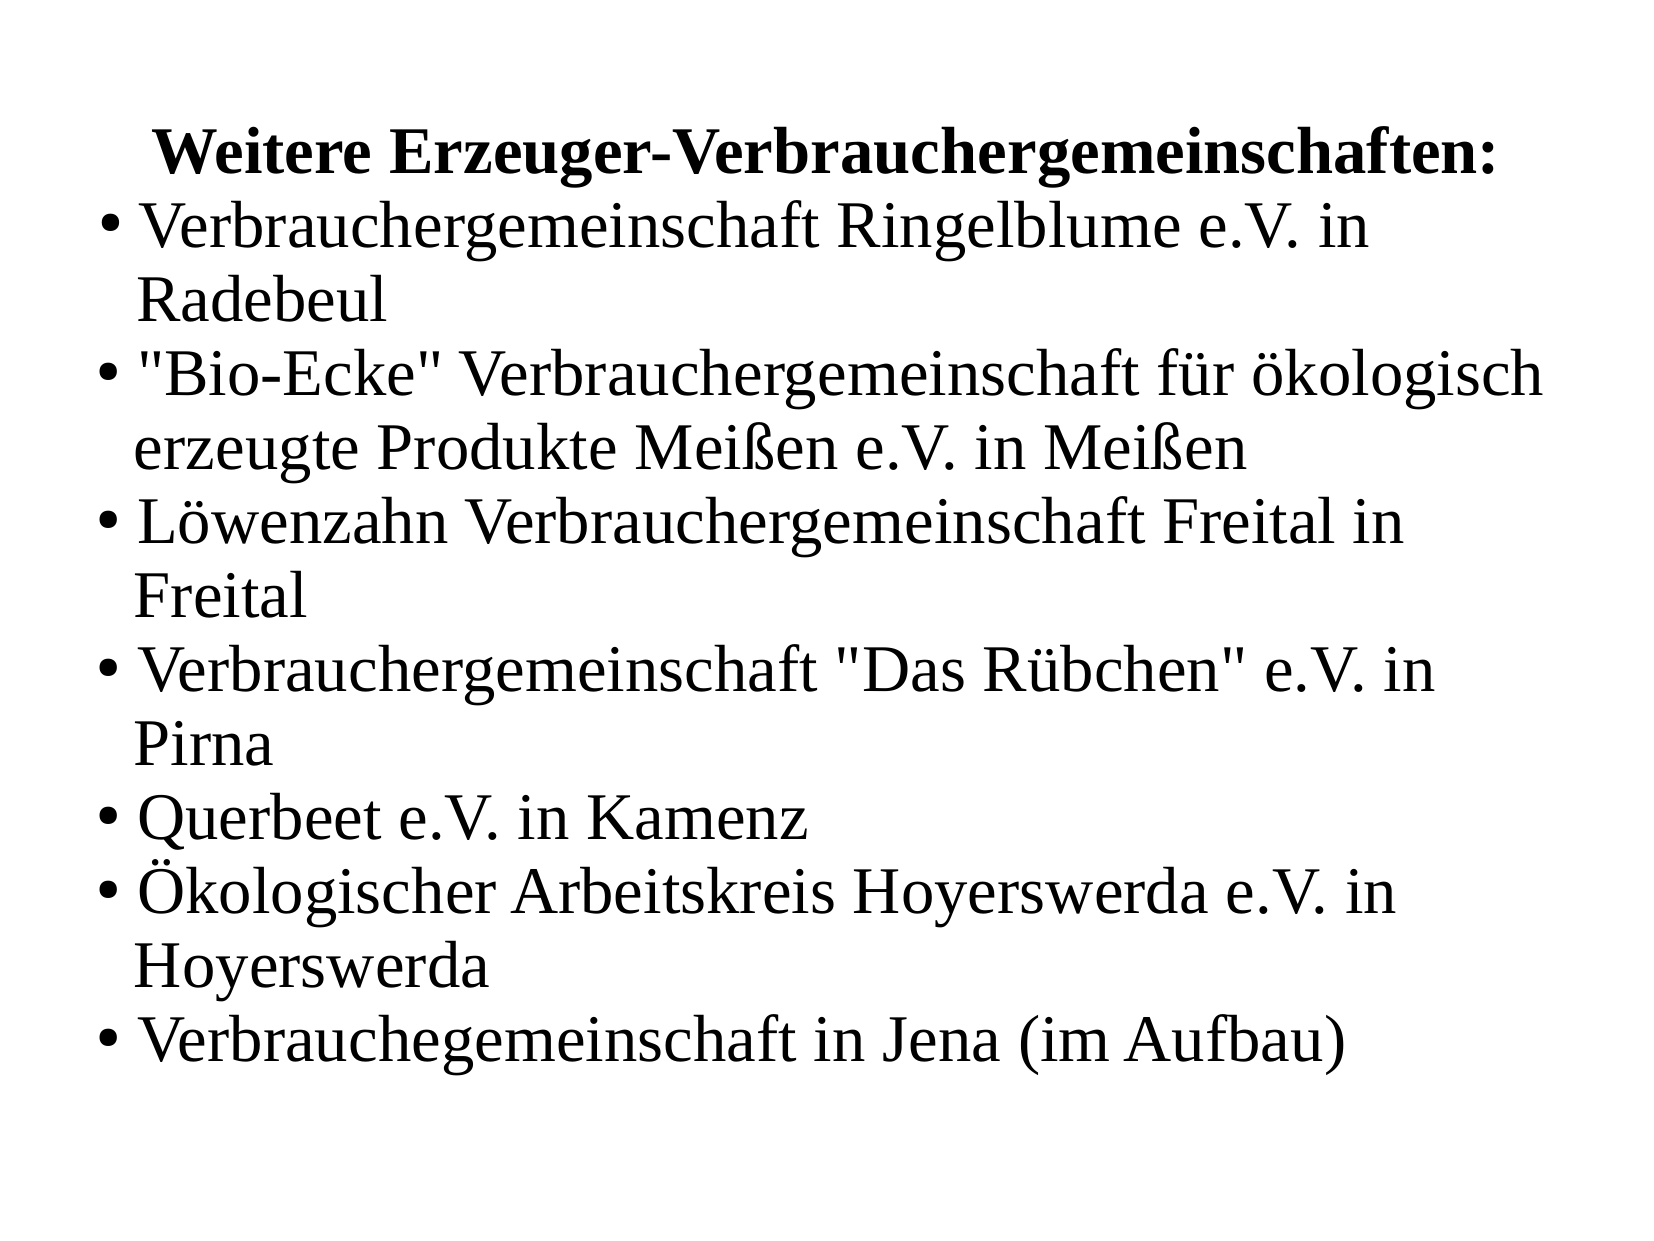

Weitere Erzeuger-Verbrauchergemeinschaften:
 Verbrauchergemeinschaft Ringelblume e.V. in Radebeul
 "Bio-Ecke" Verbrauchergemeinschaft für ökologisch erzeugte Produkte Meißen e.V. in Meißen
 Löwenzahn Verbrauchergemeinschaft Freital in Freital
 Verbrauchergemeinschaft "Das Rübchen" e.V. in Pirna
 Querbeet e.V. in Kamenz
 Ökologischer Arbeitskreis Hoyerswerda e.V. in Hoyerswerda
 Verbrauchegemeinschaft in Jena (im Aufbau)